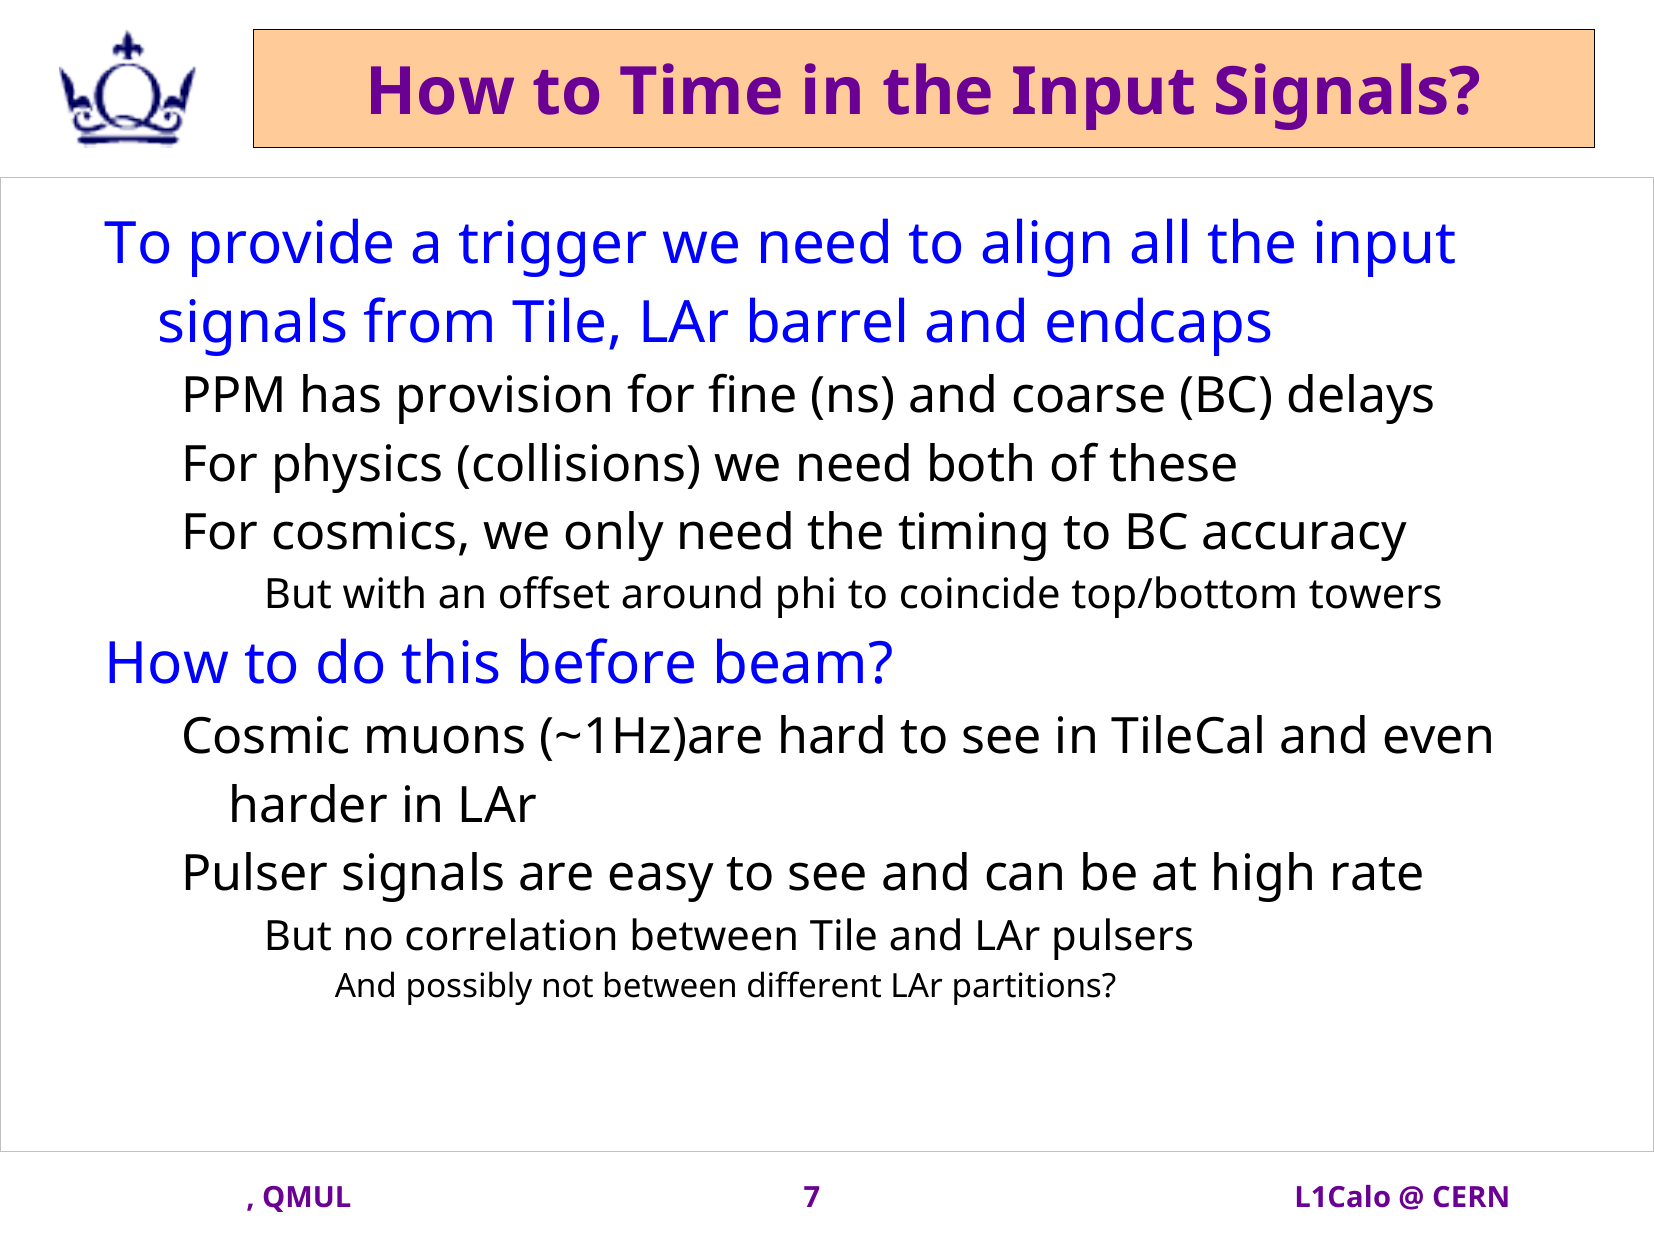

# How to Time in the Input Signals?
To provide a trigger we need to align all the input signals from Tile, LAr barrel and endcaps
PPM has provision for fine (ns) and coarse (BC) delays
For physics (collisions) we need both of these
For cosmics, we only need the timing to BC accuracy
But with an offset around phi to coincide top/bottom towers
How to do this before beam?
Cosmic muons (~1Hz)are hard to see in TileCal and even harder in LAr
Pulser signals are easy to see and can be at high rate
But no correlation between Tile and LAr pulsers
And possibly not between different LAr partitions?